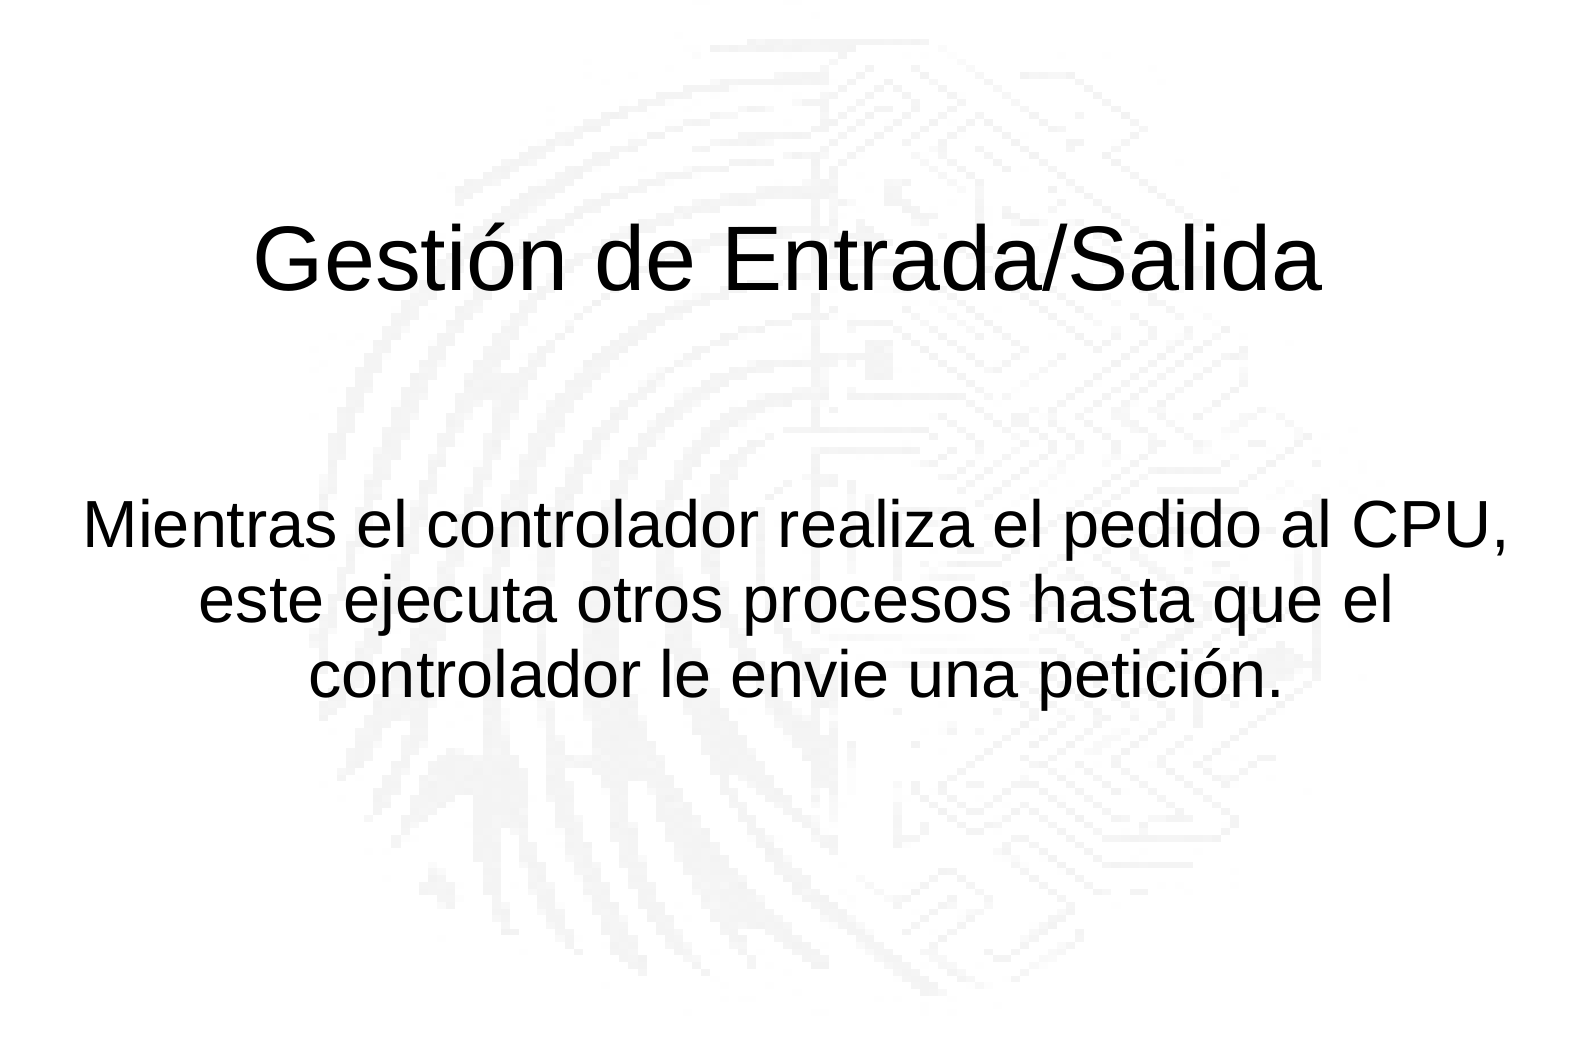

# Gestión de Entrada/Salida
Mientras el controlador realiza el pedido al CPU, este ejecuta otros procesos hasta que el controlador le envie una petición.